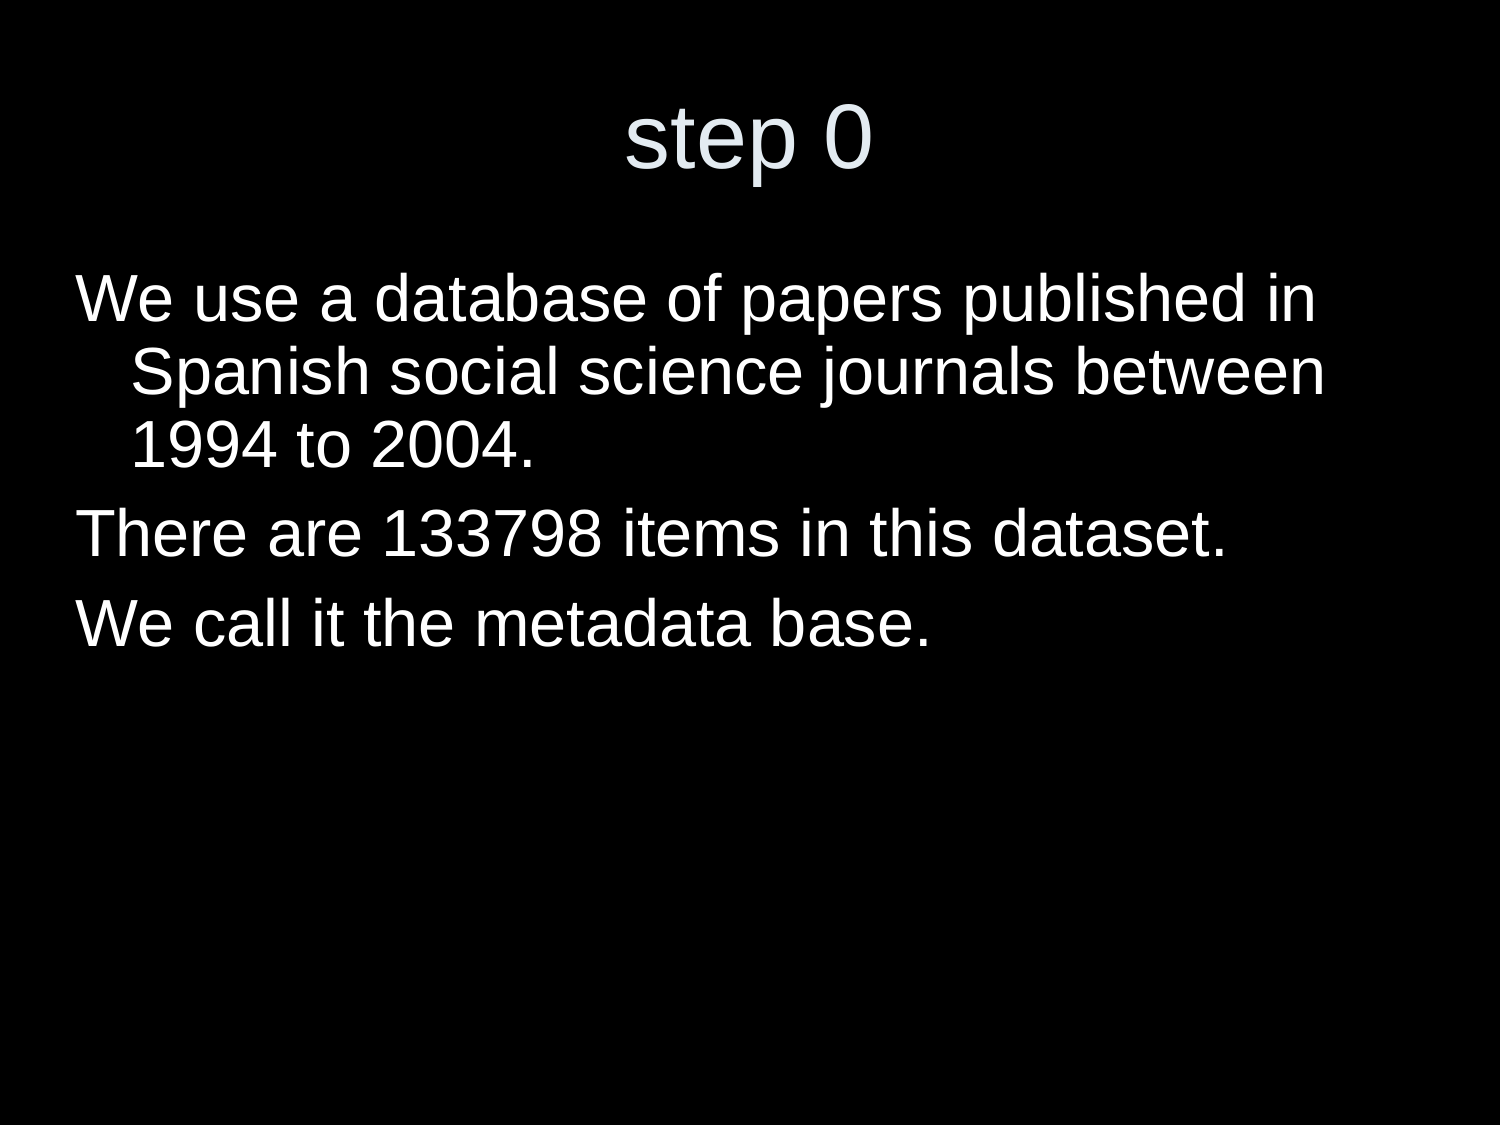

# step 0
We use a database of papers published in Spanish social science journals between 1994 to 2004.
There are 133798 items in this dataset.
We call it the metadata base.